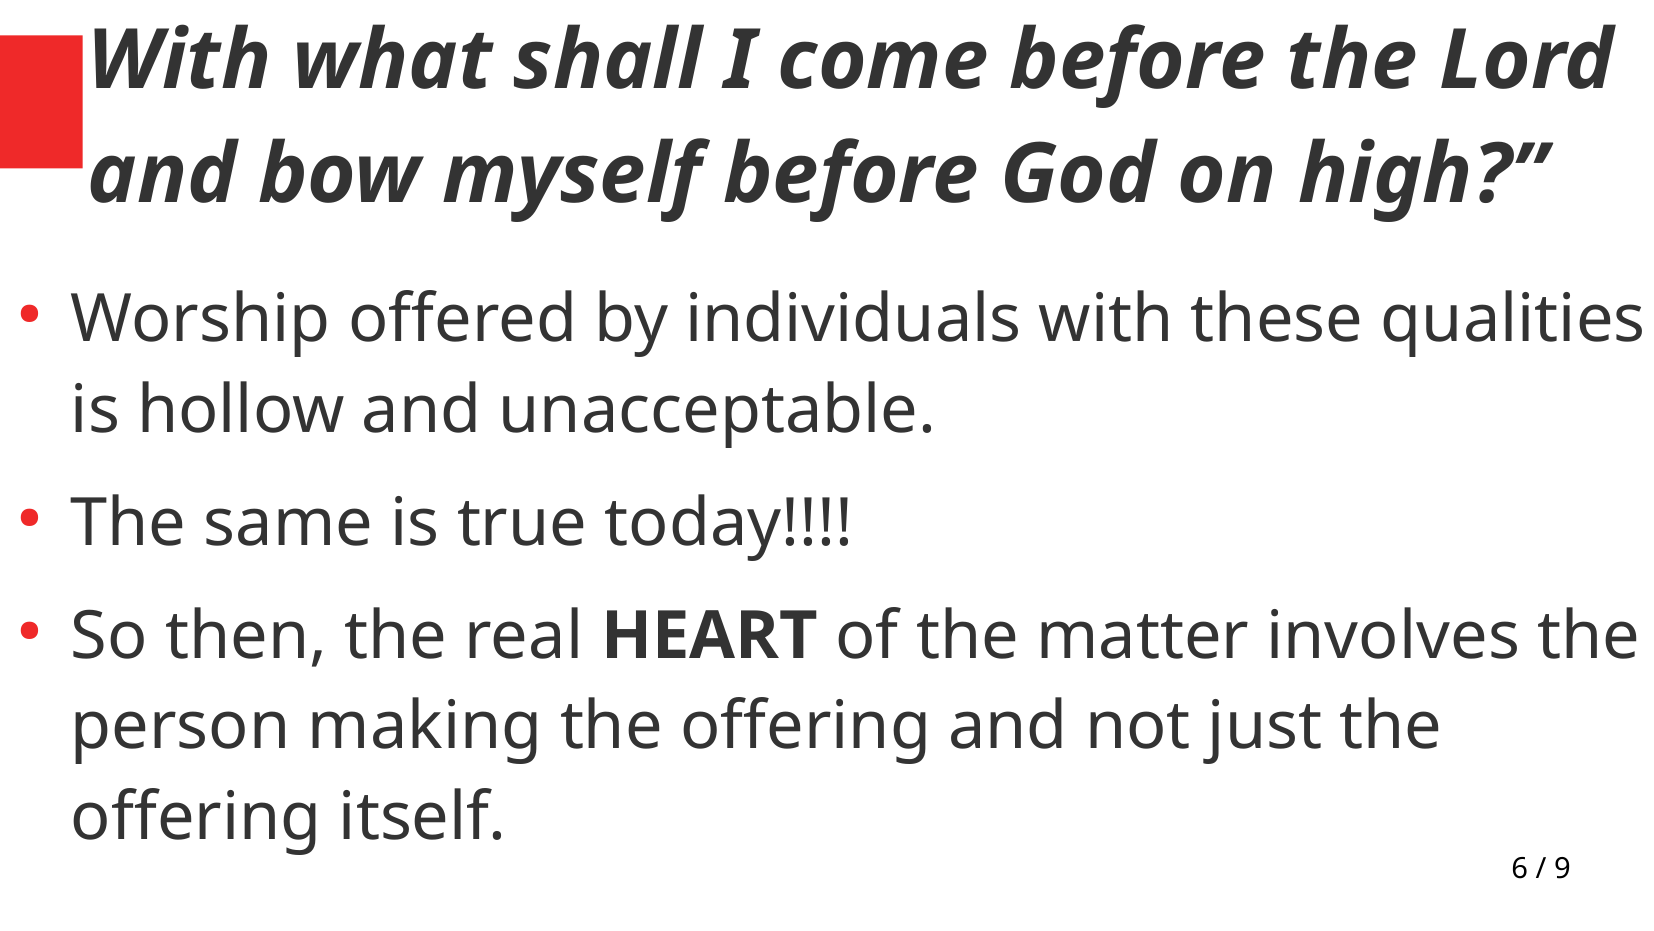

# With what shall I come before the Lord and bow myself before God on high?”
Worship offered by individuals with these qualities is hollow and unacceptable.
The same is true today!!!!
So then, the real HEART of the matter involves the person making the offering and not just the offering itself.
6